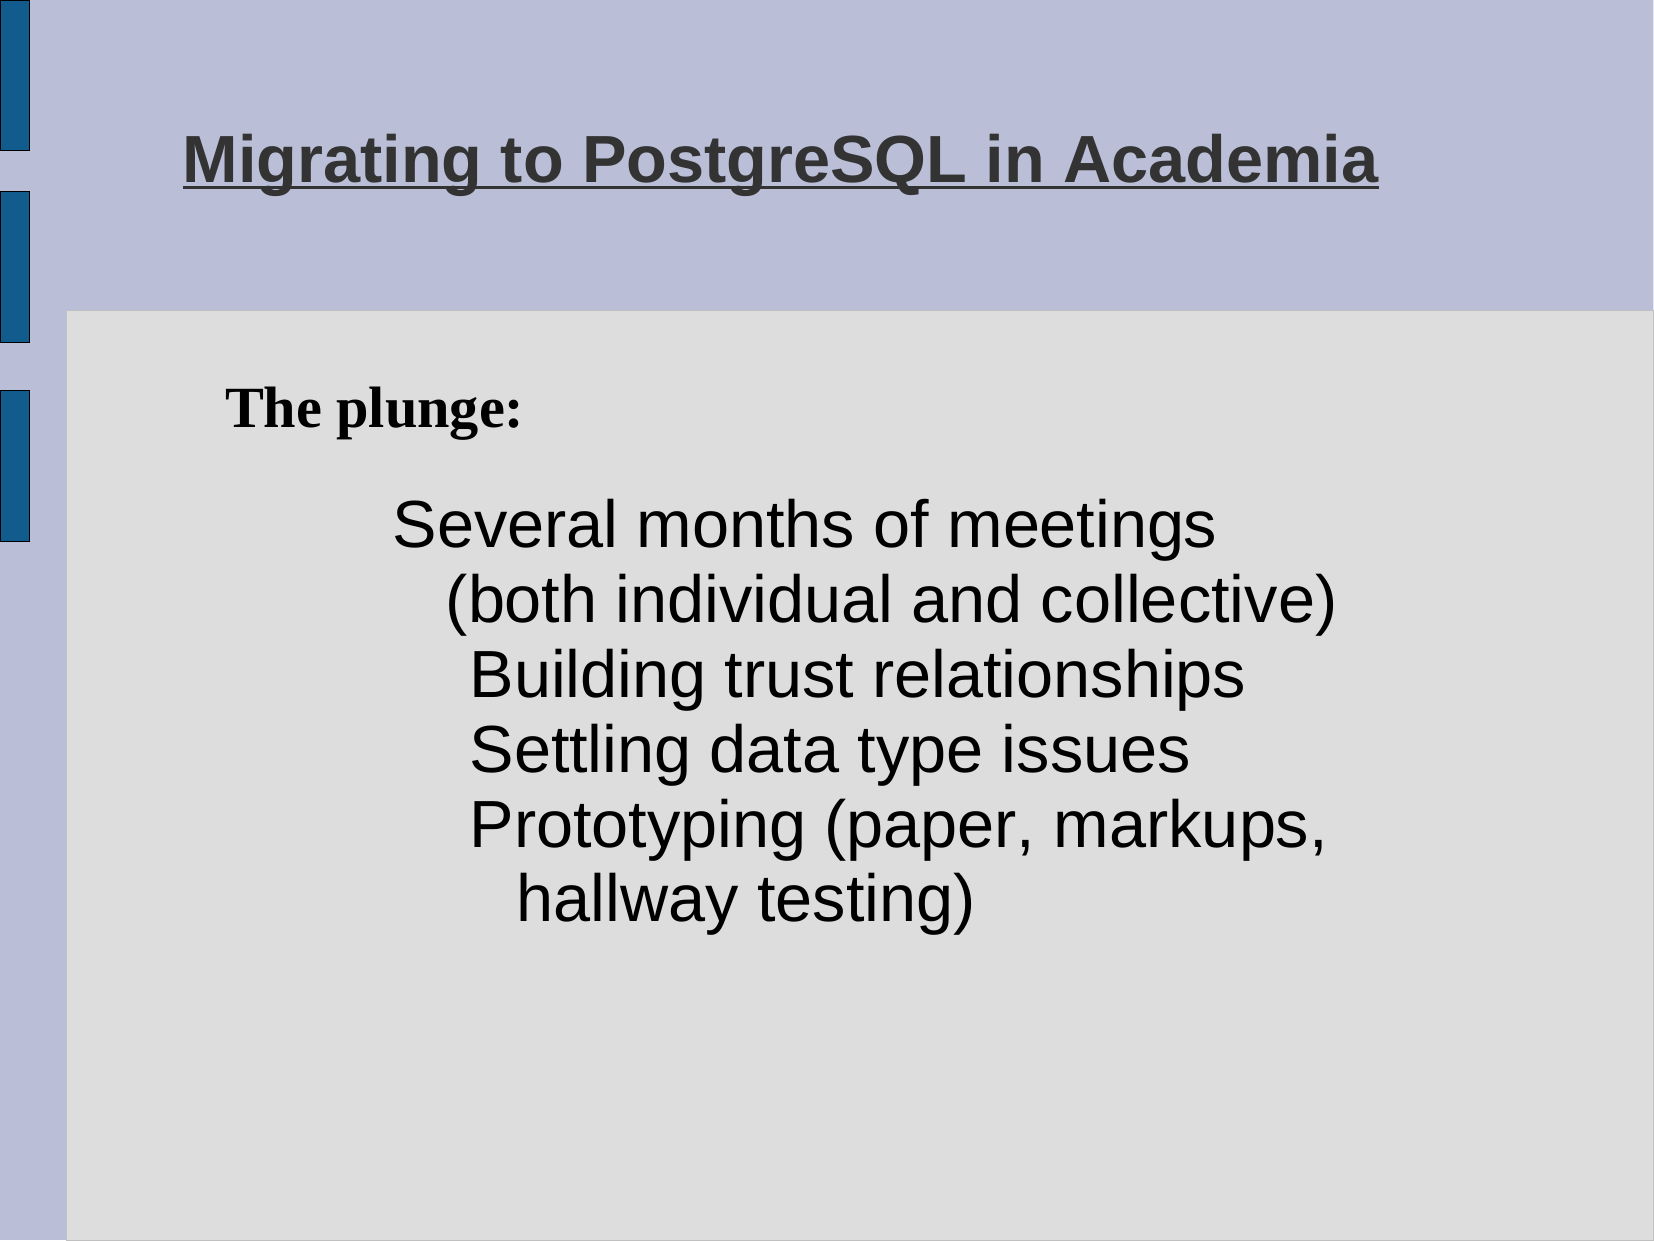

# Migrating to PostgreSQL in Academia
The plunge:
Several months of meetings
(both individual and collective)
Building trust relationships
Settling data type issues
Prototyping (paper, markups, hallway testing)